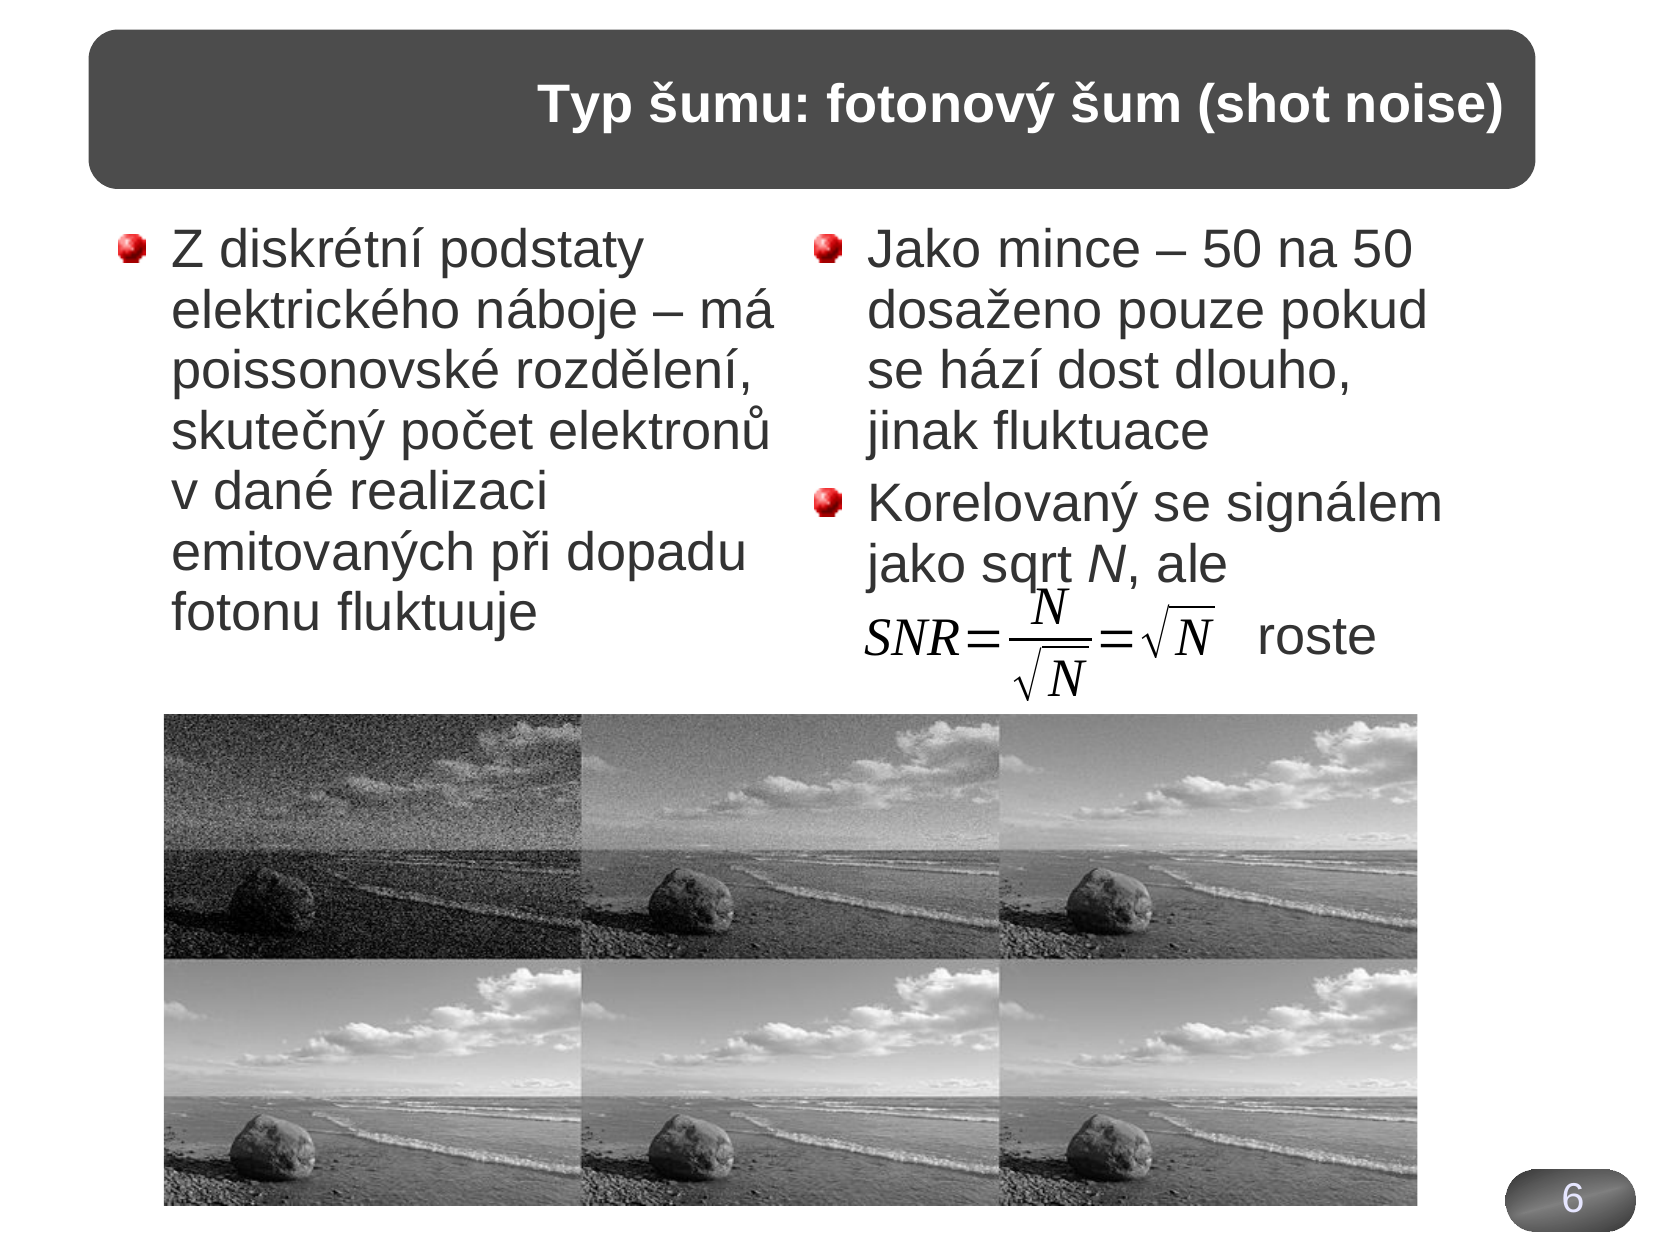

# Typ šumu: fotonový šum (shot noise)
Z diskrétní podstaty elektrického náboje – má poissonovské rozdělení, skutečný počet elektronů v dané realizaci emitovaných při dopadu fotonu fluktuuje
Jako mince – 50 na 50 dosaženo pouze pokud se hází dost dlouho, jinak fluktuace
Korelovaný se signálem jako sqrt N, ale
 roste